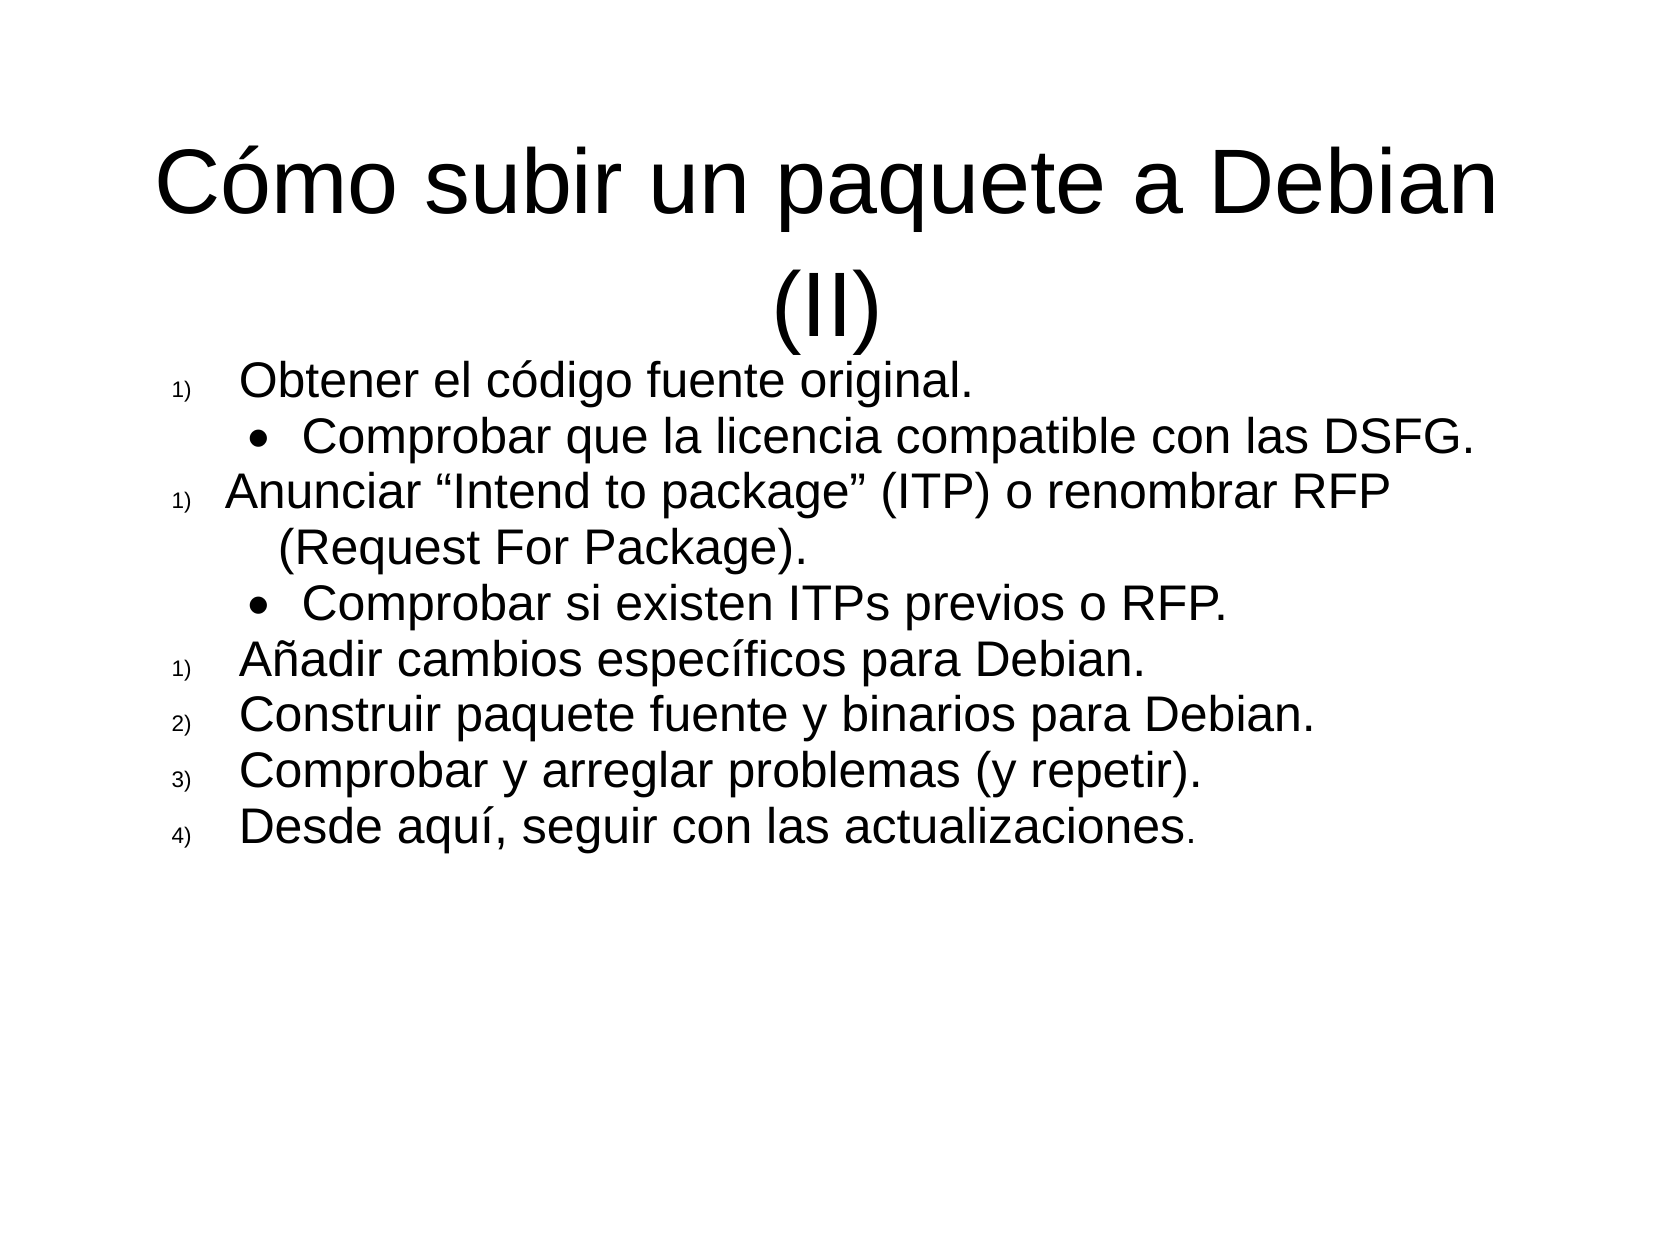

Cómo subir un paquete a Debian (II)
 Obtener el código fuente original.
Comprobar que la licencia compatible con las DSFG.
Anunciar “Intend to package” (ITP) o renombrar RFP (Request For Package).
Comprobar si existen ITPs previos o RFP.
 Añadir cambios específicos para Debian.
 Construir paquete fuente y binarios para Debian.
 Comprobar y arreglar problemas (y repetir).
 Desde aquí, seguir con las actualizaciones.